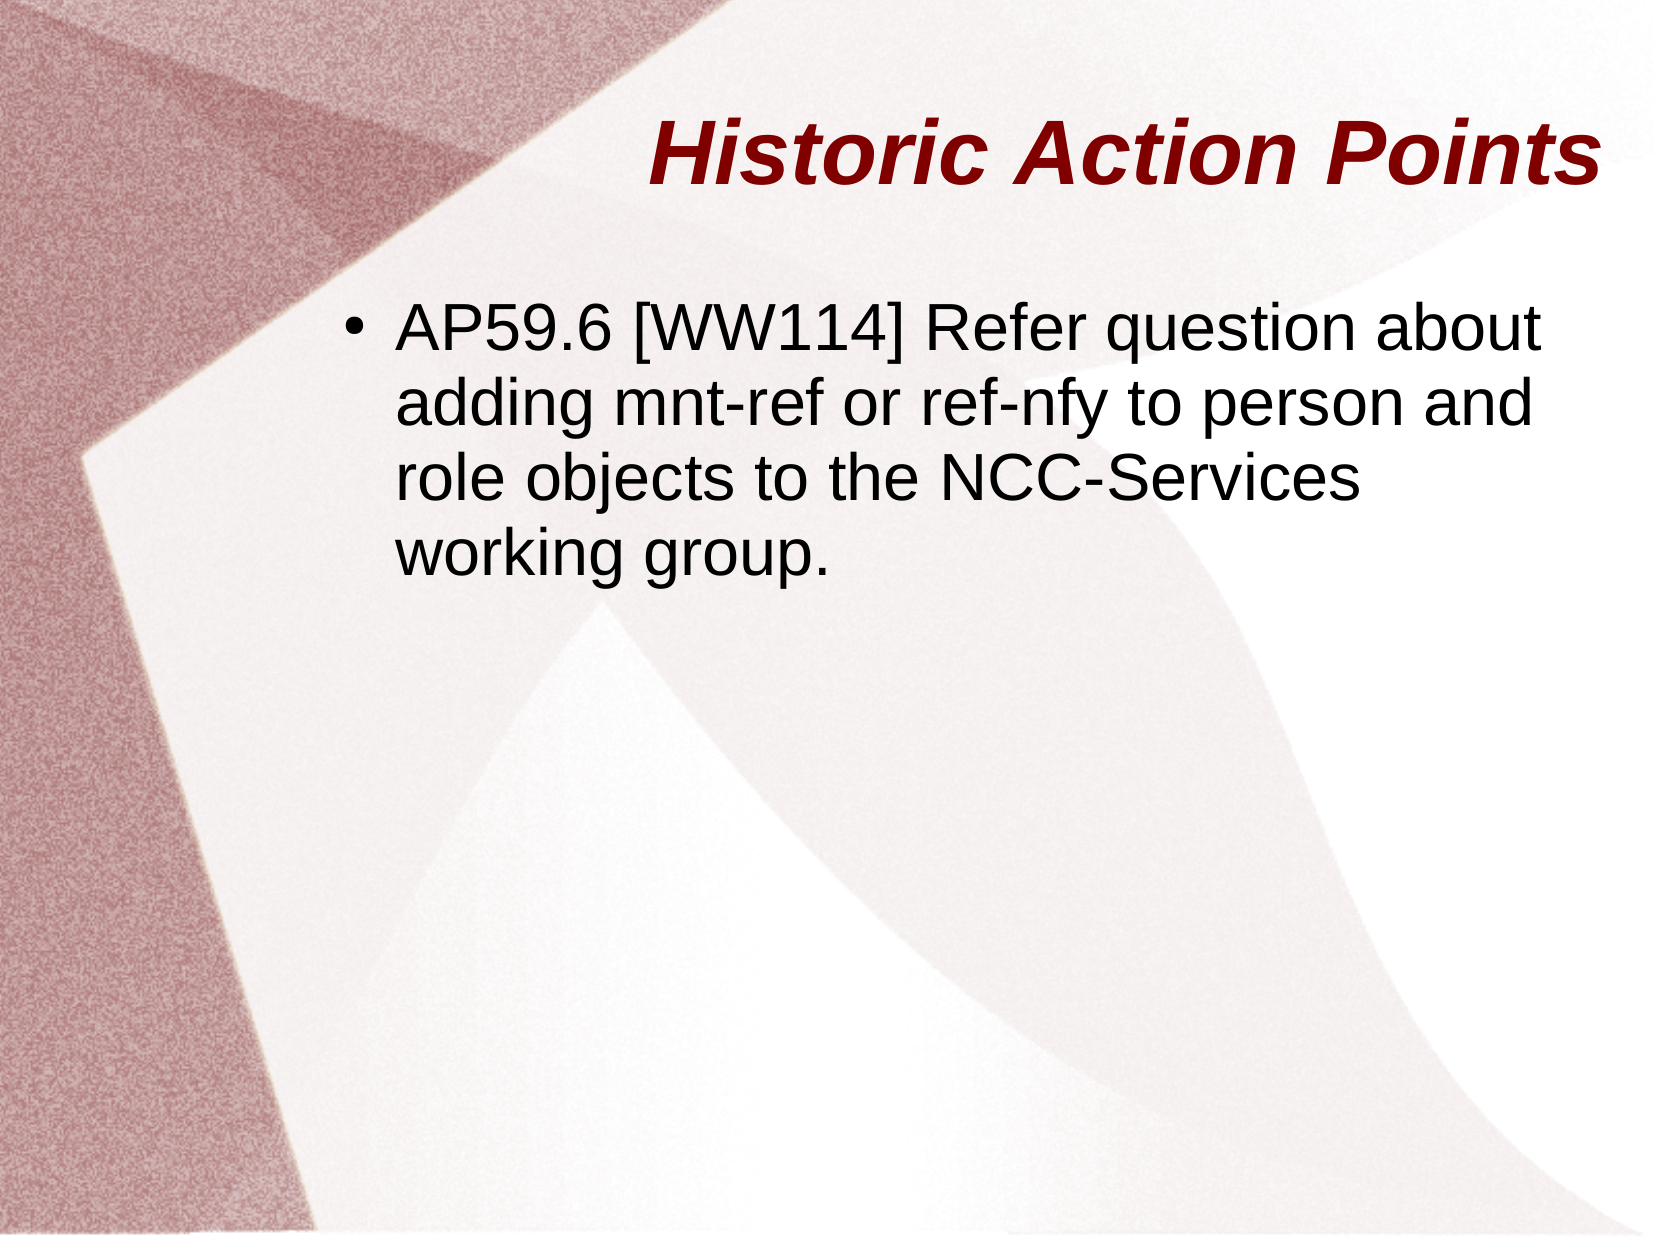

# Historic Action Points
AP59.6 [WW114] Refer question about adding mnt-ref or ref-nfy to person and role objects to the NCC-Services working group.